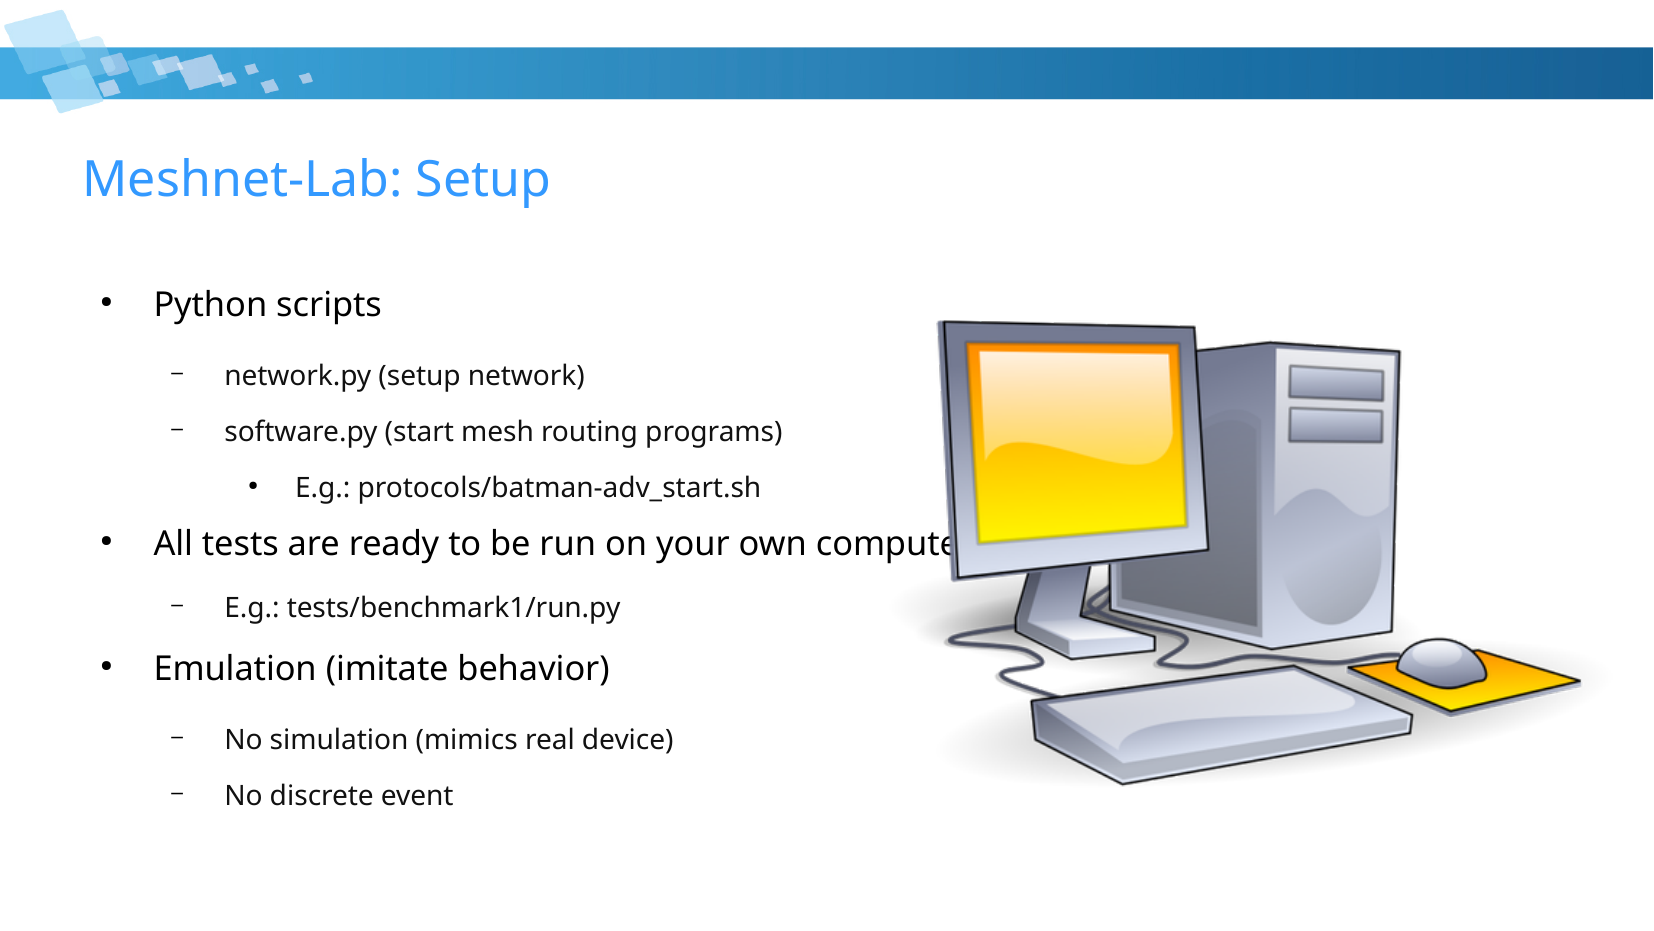

# Meshnet-Lab: Setup
Python scripts
network.py (setup network)
software.py (start mesh routing programs)
E.g.: protocols/batman-adv_start.sh
All tests are ready to be run on your own computer
E.g.: tests/benchmark1/run.py
Emulation (imitate behavior)
No simulation (mimics real device)
No discrete event